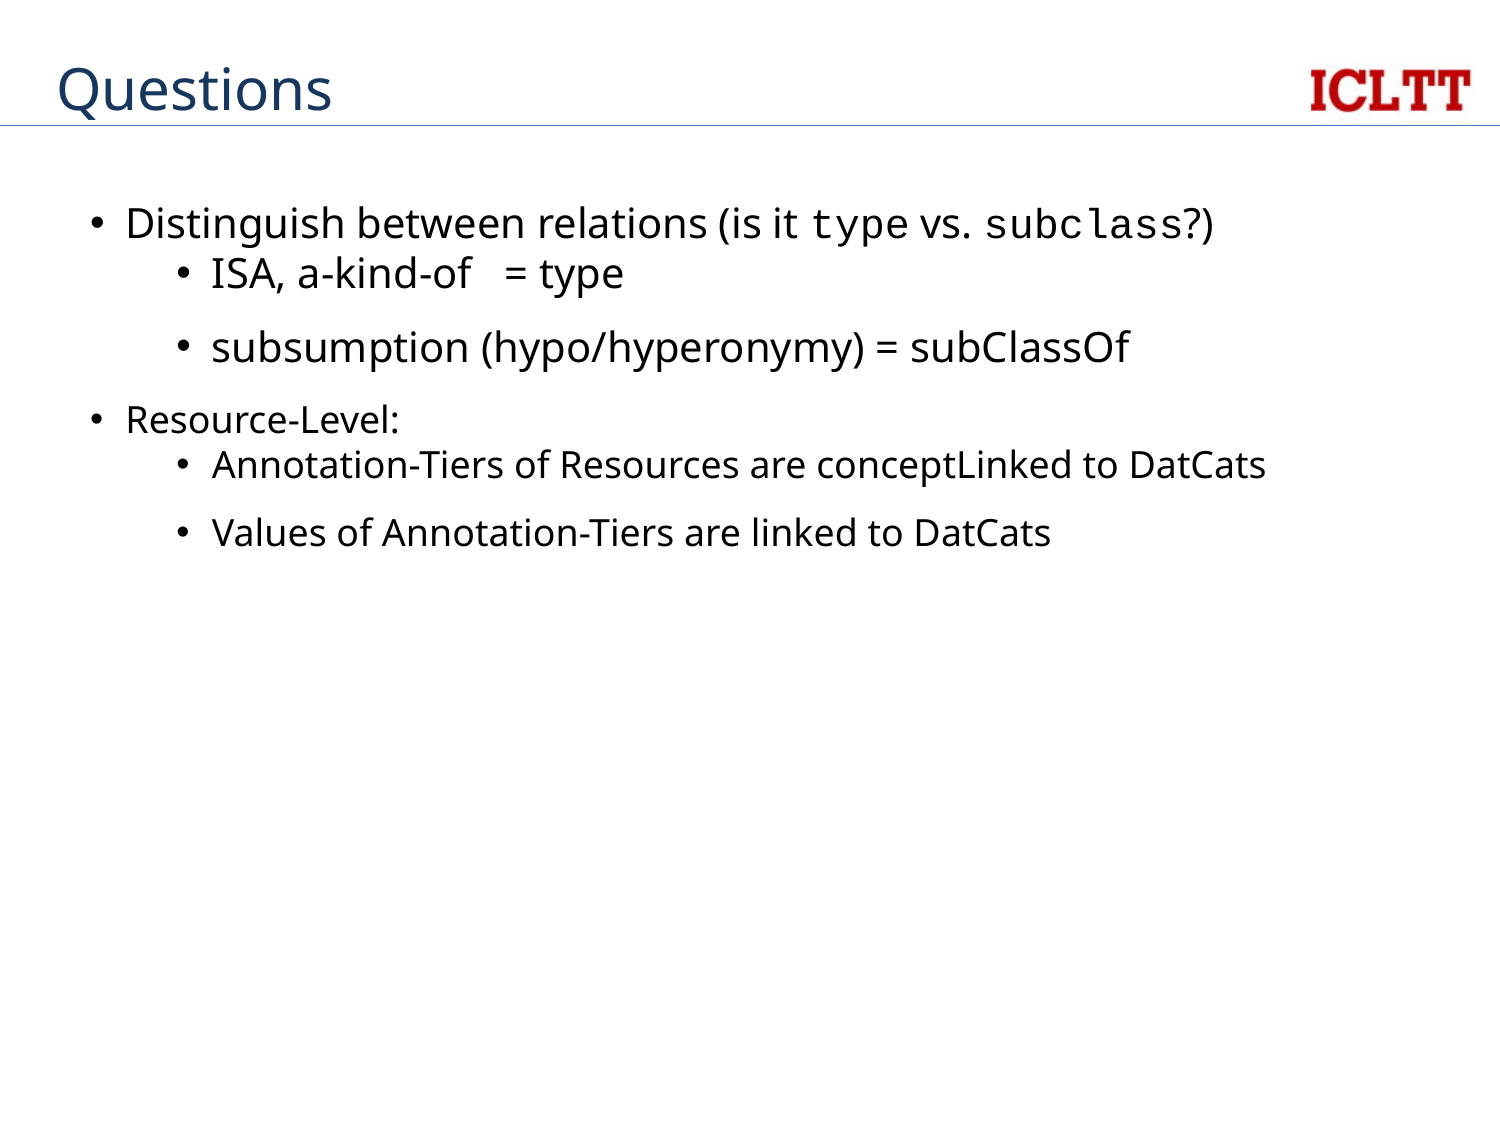

# Questions
Distinguish between relations (is it type vs. subclass?)
ISA, a-kind-of = type
subsumption (hypo/hyperonymy) = subClassOf
Resource-Level:
Annotation-Tiers of Resources are conceptLinked to DatCats
Values of Annotation-Tiers are linked to DatCats